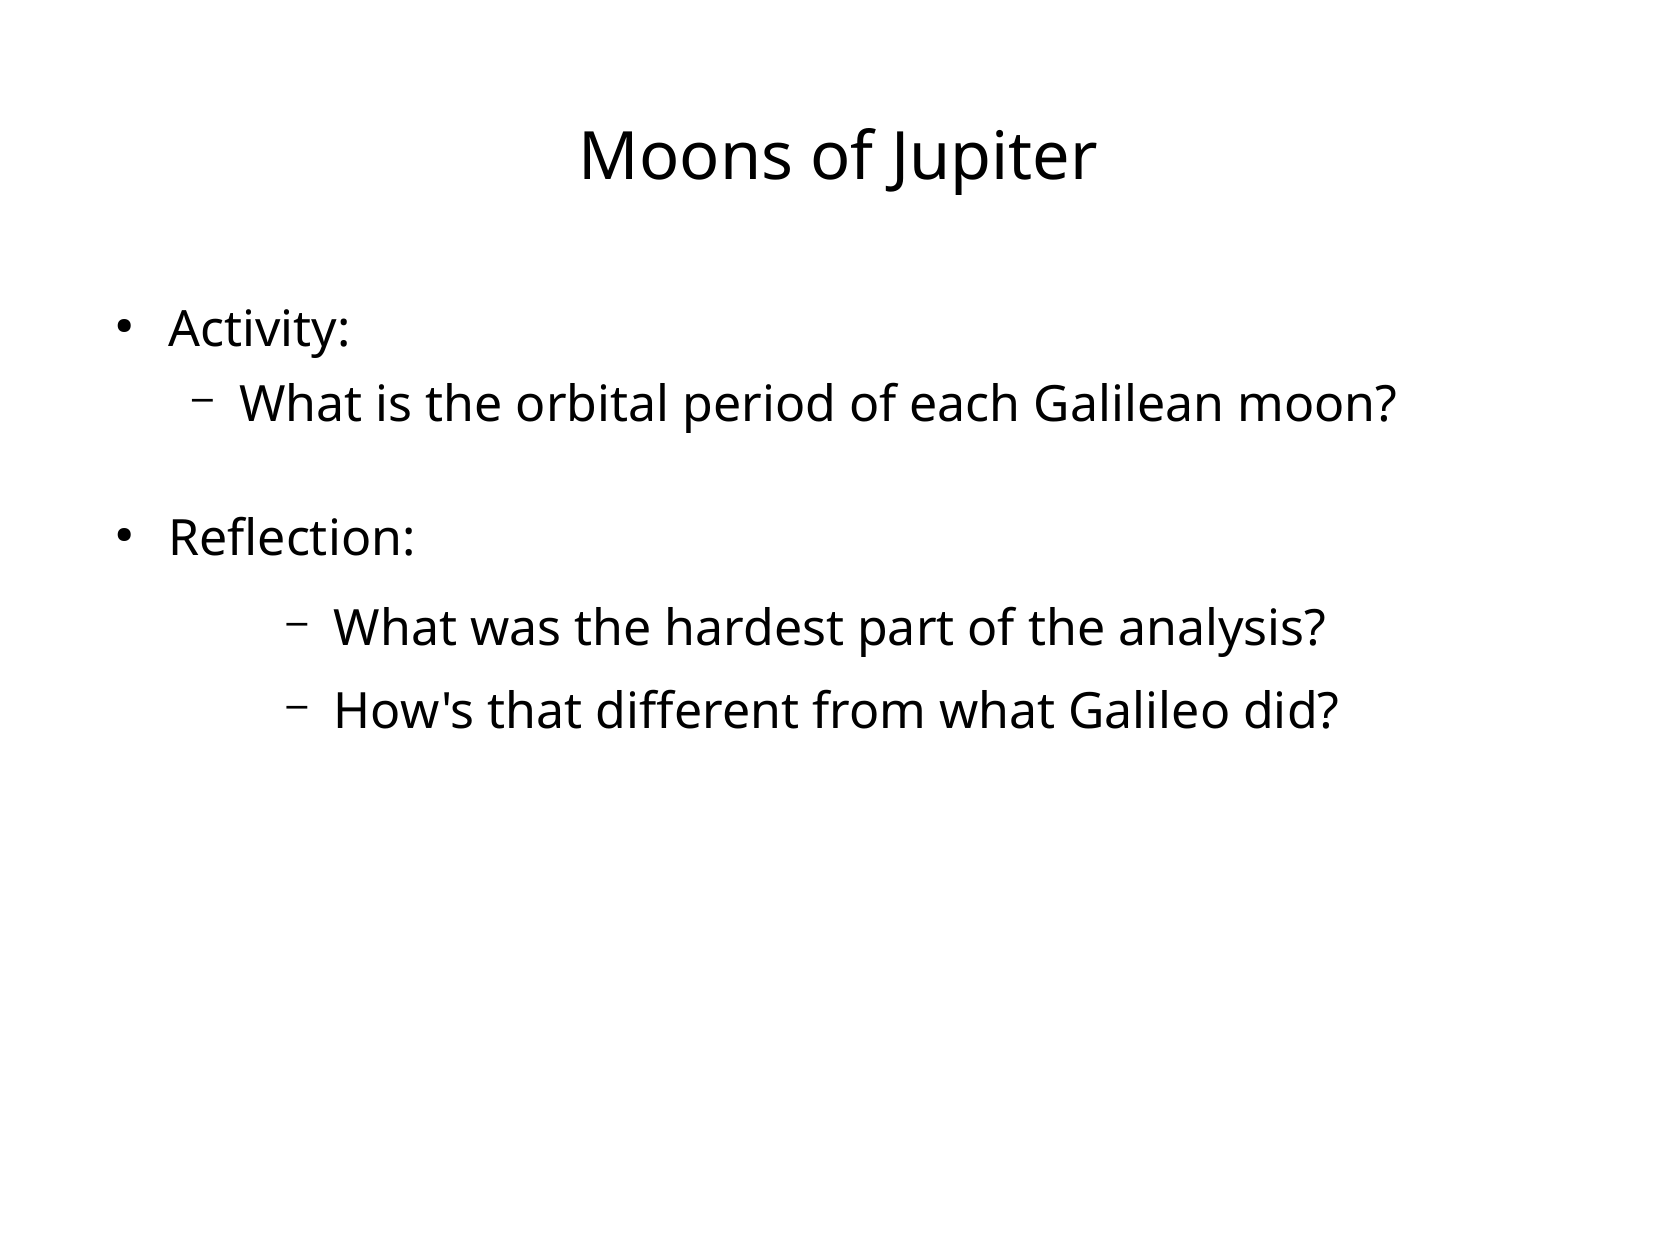

# Moons of Jupiter
Activity:
What is the orbital period of each Galilean moon?
Reflection:
What was the hardest part of the analysis?
How's that different from what Galileo did?